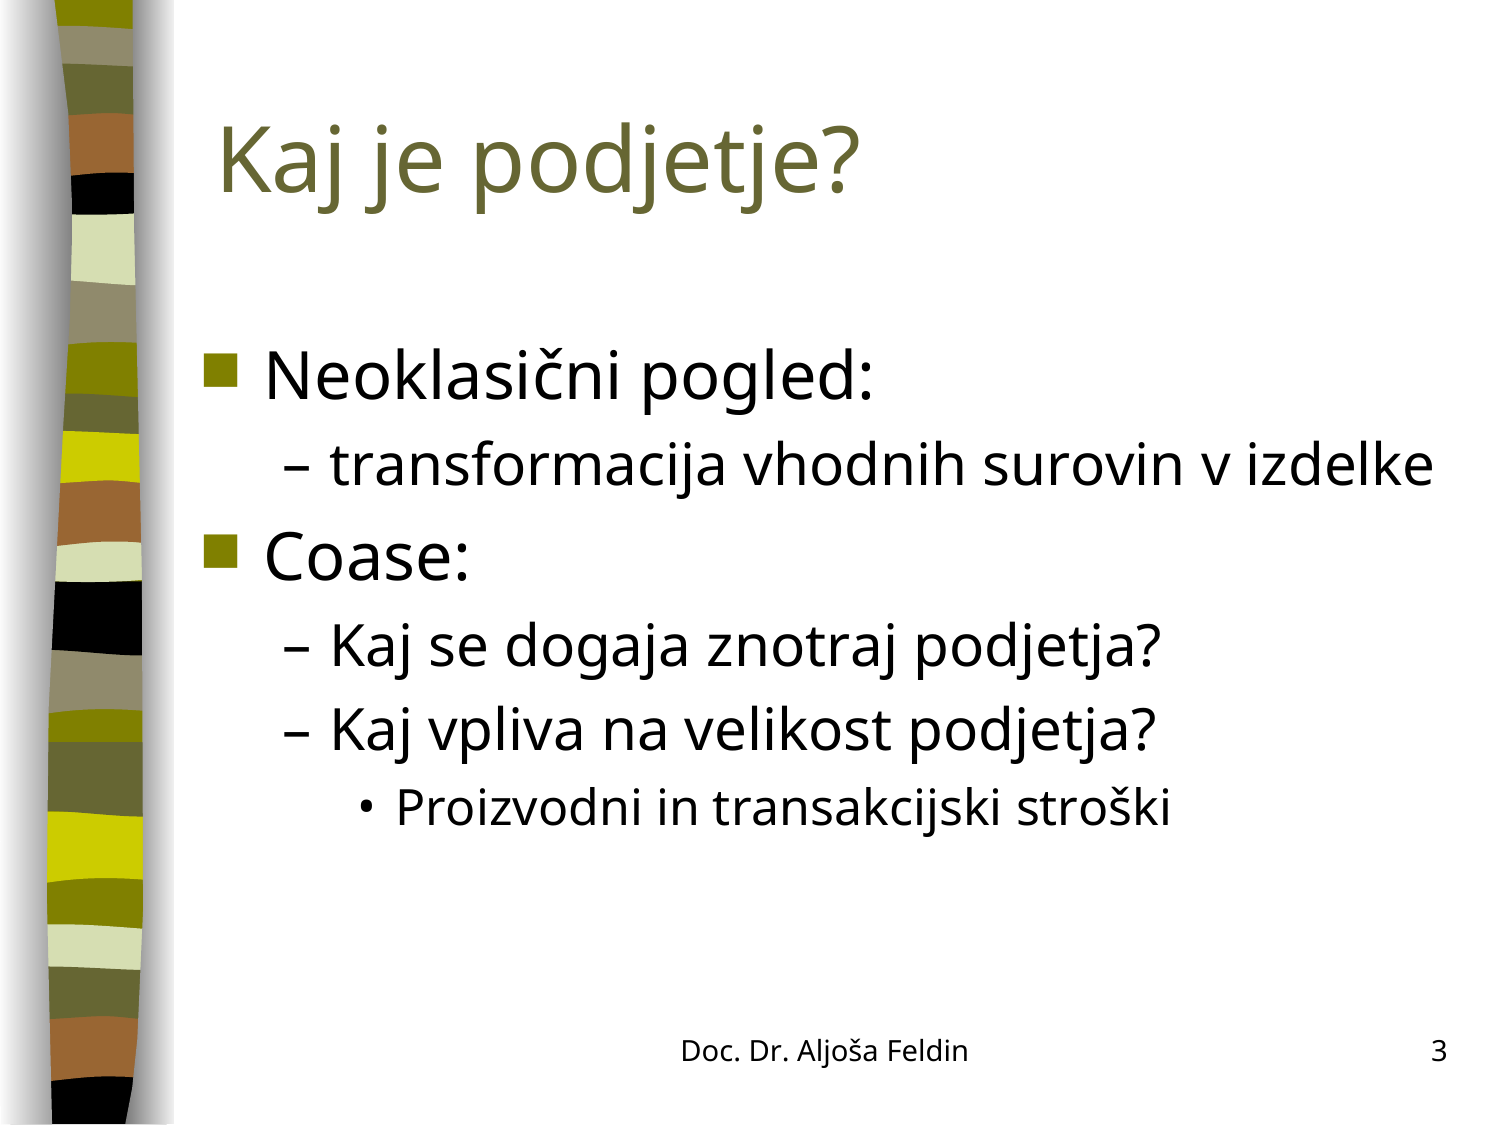

# Kaj je podjetje?
Neoklasični pogled:
transformacija vhodnih surovin v izdelke
Coase:
Kaj se dogaja znotraj podjetja?
Kaj vpliva na velikost podjetja?
Proizvodni in transakcijski stroški
Doc. Dr. Aljoša Feldin